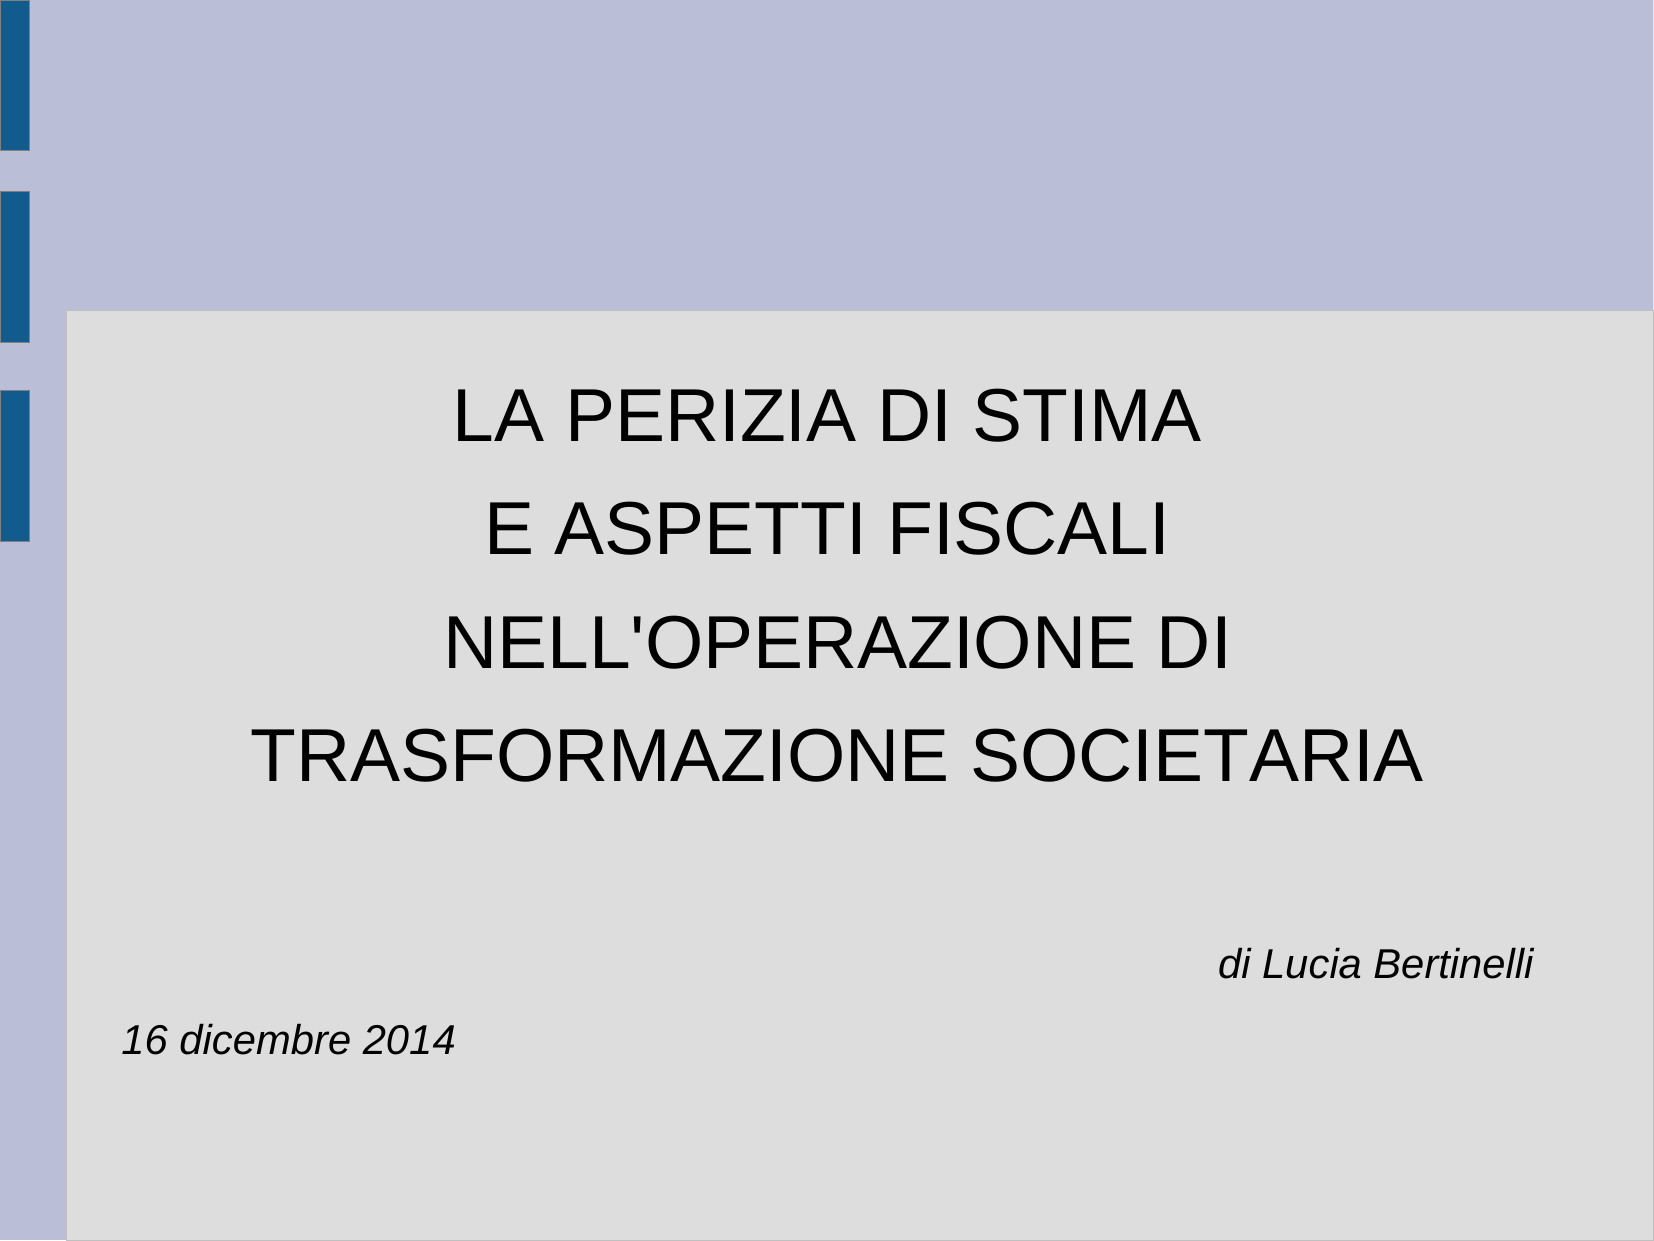

#
LA PERIZIA DI STIMA
E ASPETTI FISCALI
 NELL'OPERAZIONE DI
 TRASFORMAZIONE SOCIETARIA
di Lucia Bertinelli
16 dicembre 2014